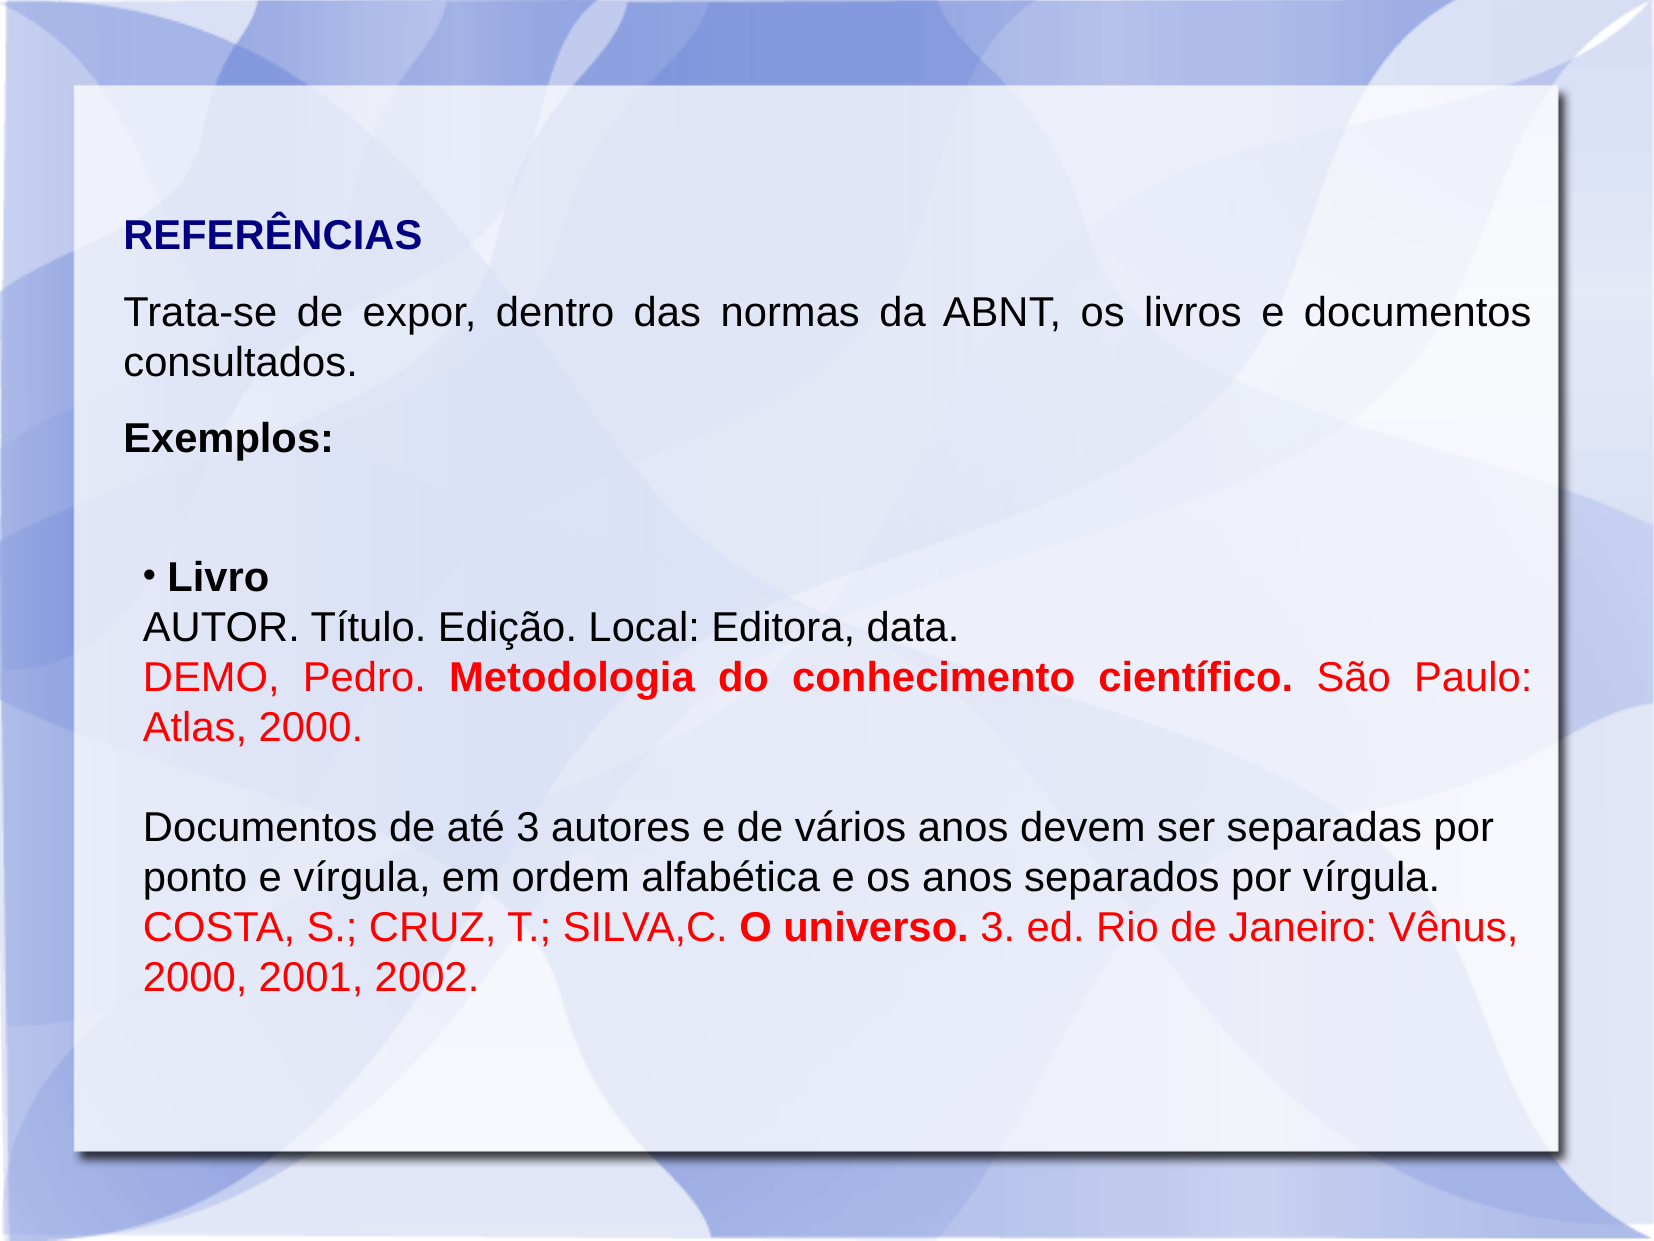

REFERÊNCIAS
Trata-se de expor, dentro das normas da ABNT, os livros e documentos consultados.
Exemplos:
 Livro
AUTOR. Título. Edição. Local: Editora, data.
DEMO, Pedro. Metodologia do conhecimento científico. São Paulo: Atlas, 2000.
Documentos de até 3 autores e de vários anos devem ser separadas por ponto e vírgula, em ordem alfabética e os anos separados por vírgula.
COSTA, S.; CRUZ, T.; SILVA,C. O universo. 3. ed. Rio de Janeiro: Vênus, 2000, 2001, 2002.